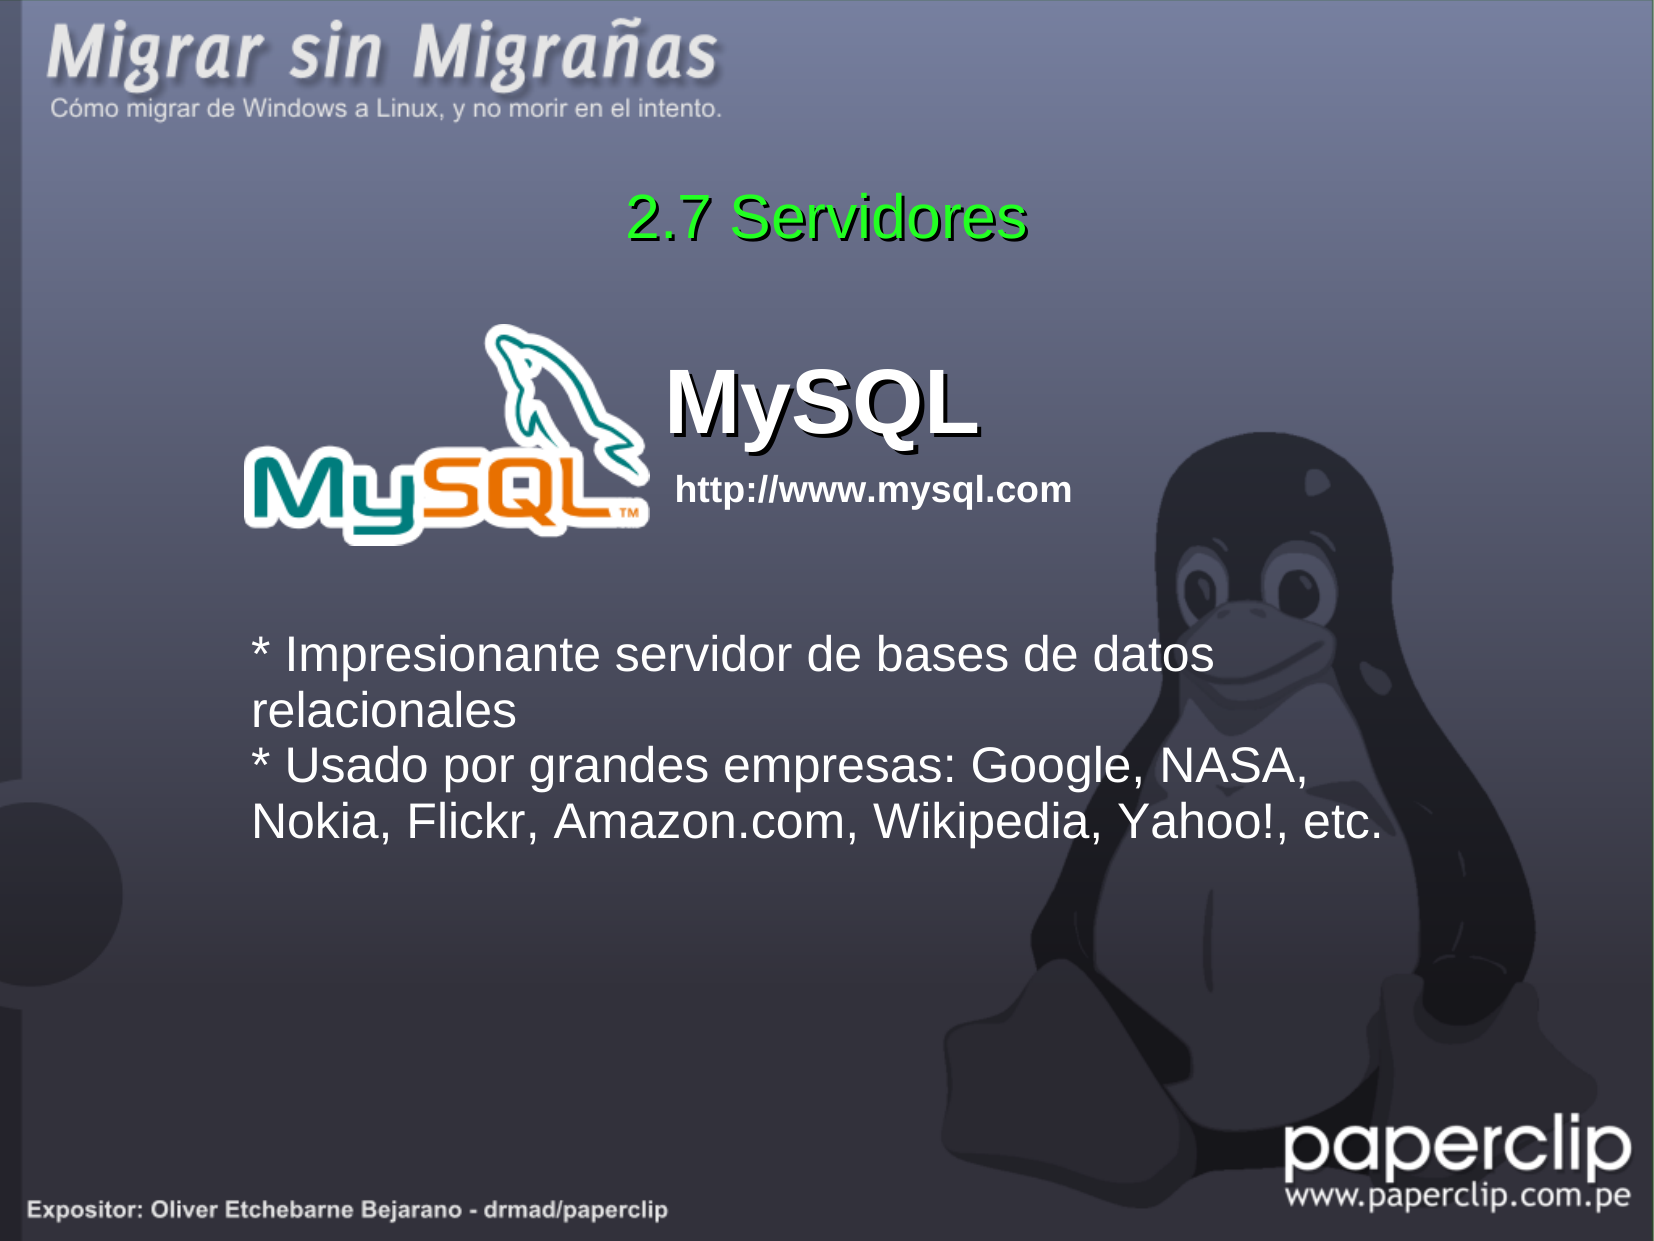

# 2.7 Servidores
MySQL
http://www.mysql.com
* Impresionante servidor de bases de datos relacionales
* Usado por grandes empresas: Google, NASA, Nokia, Flickr, Amazon.com, Wikipedia, Yahoo!, etc.